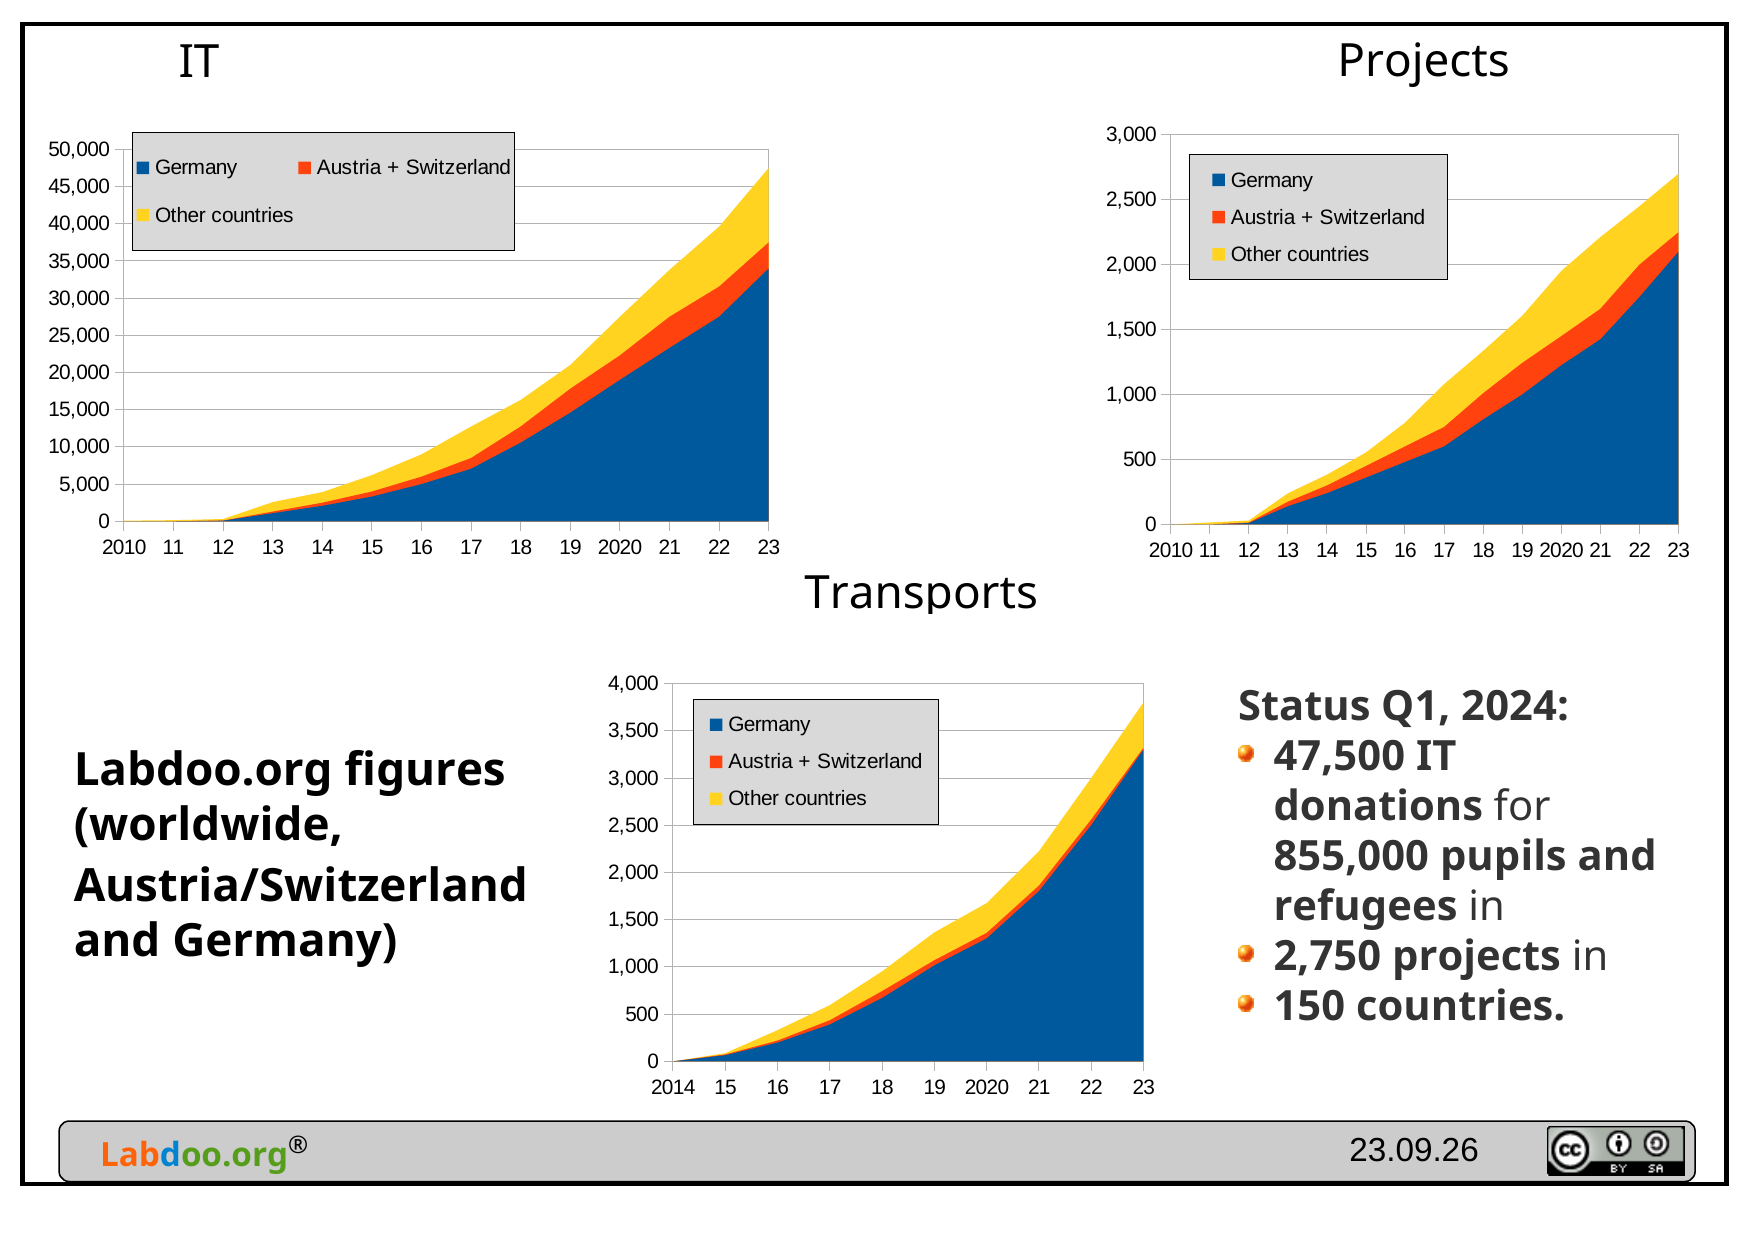

Projects
IT donations
### Chart
| Category | Germany | Austria + Switzerland | Other countries |
|---|---|---|---|
| 2010 | 0.0 | 0.0 | 75.0 |
| 11 | 0.0 | 0.0 | 150.0 |
| 12 | 75.0 | 100.0 | 300.0 |
| 13 | 1080.0 | 1300.0 | 2580.0 |
| 14 | 2075.0 | 2500.0 | 3919.0 |
| 15 | 3320.0 | 4000.0 | 6202.0 |
| 16 | 5000.0 | 6000.0 | 8996.0 |
| 17 | 7050.0 | 8500.0 | 12731.0 |
| 18 | 10560.0 | 12742.0 | 16300.0 |
| 19 | 14590.0 | 17822.0 | 21000.0 |
| 2020 | 19000.0 | 22300.0 | 27500.0 |
| 21 | 23300.0 | 27500.0 | 33800.0 |
| 22 | 27500.0 | 31550.0 | 39600.0 |
| 23 | 34000.0 | 37500.0 | 47500.0 |
### Chart
| Category | Germany | Austria + Switzerland | Other countries |
|---|---|---|---|
| 2010 | 0.0 | 0.0 | 0.0 |
| 11 | 0.0 | 0.0 | 15.0 |
| 12 | 10.0 | 15.0 | 30.0 |
| 13 | 140.0 | 175.0 | 239.0 |
| 14 | 240.0 | 300.0 | 383.0 |
| 15 | 360.0 | 450.0 | 554.0 |
| 16 | 480.0 | 600.0 | 783.0 |
| 17 | 600.0 | 750.0 | 1080.0 |
| 18 | 808.0 | 1010.0 | 1336.0 |
| 19 | 1000.0 | 1243.0 | 1606.0 |
| 2020 | 1225.0 | 1450.0 | 1952.0 |
| 21 | 1425.0 | 1660.0 | 2212.0 |
| 22 | 1750.0 | 2000.0 | 2450.0 |
| 23 | 2100.0 | 2250.0 | 2700.0 |Transports
### Chart
| Category | Germany | Austria + Switzerland | Other countries |
|---|---|---|---|
| 2014 | None | 0.0 | 0.0 |
| 15 | 65.0 | 73.0 | 86.0 |
| 16 | 198.0 | 219.0 | 330.0 |
| 17 | 390.0 | 435.0 | 595.0 |
| 18 | 670.0 | 743.0 | 952.0 |
| 19 | 1016.0 | 1070.0 | 1365.0 |
| 2020 | 1301.0 | 1360.0 | 1675.0 |
| 21 | 1802.0 | 1860.0 | 2224.0 |
| 22 | 2500.0 | 2560.0 | 3000.0 |
| 23 | 3300.0 | 3320.0 | 3800.0 |Status Q1, 2024:
47,500 IT donations for 855,000 pupils and refugees in
2,750 projects in
150 countries.
Labdoo.org figures (worldwide,
Austria/Switzerland and Germany)
Labdoo.org®